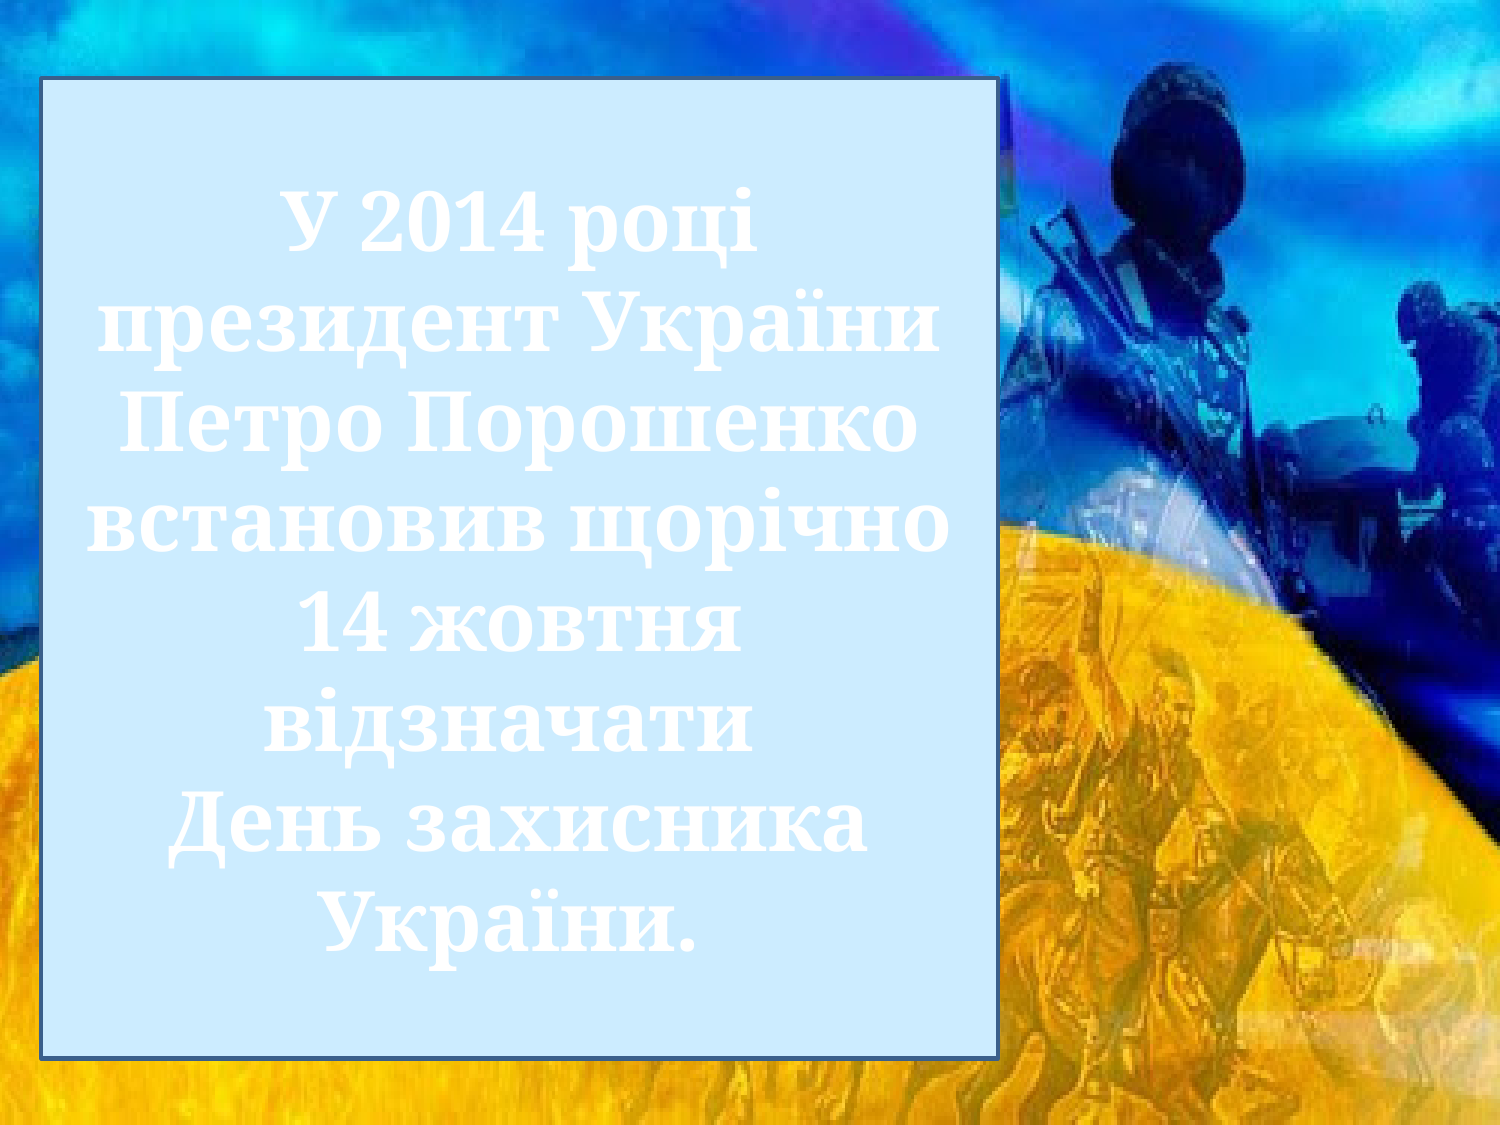

У 2014 році президент України Петро Порошенко встановив щорічно 14 жовтня відзначати
День захисника України.